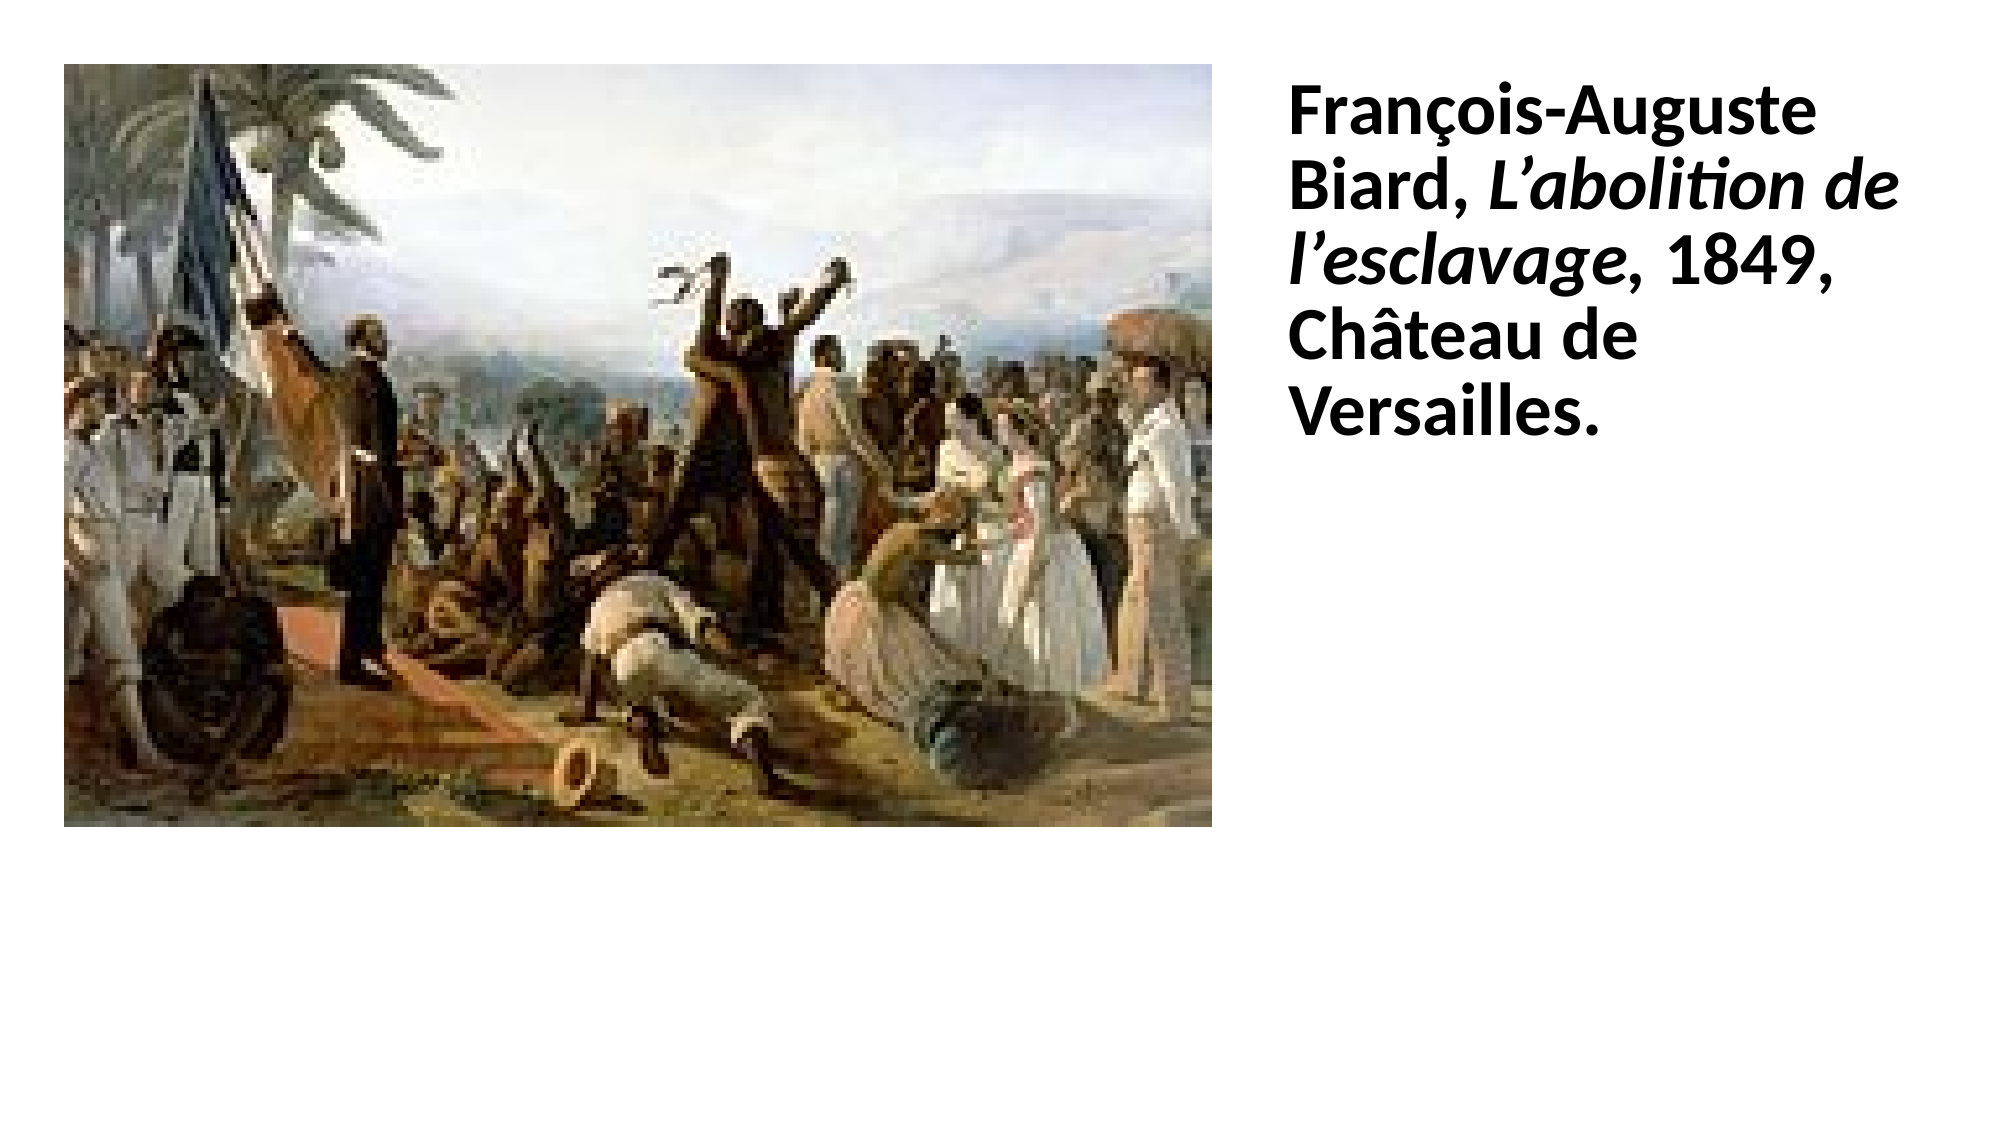

François-Auguste Biard, L’abolition de l’esclavage, 1849, Château de Versailles.